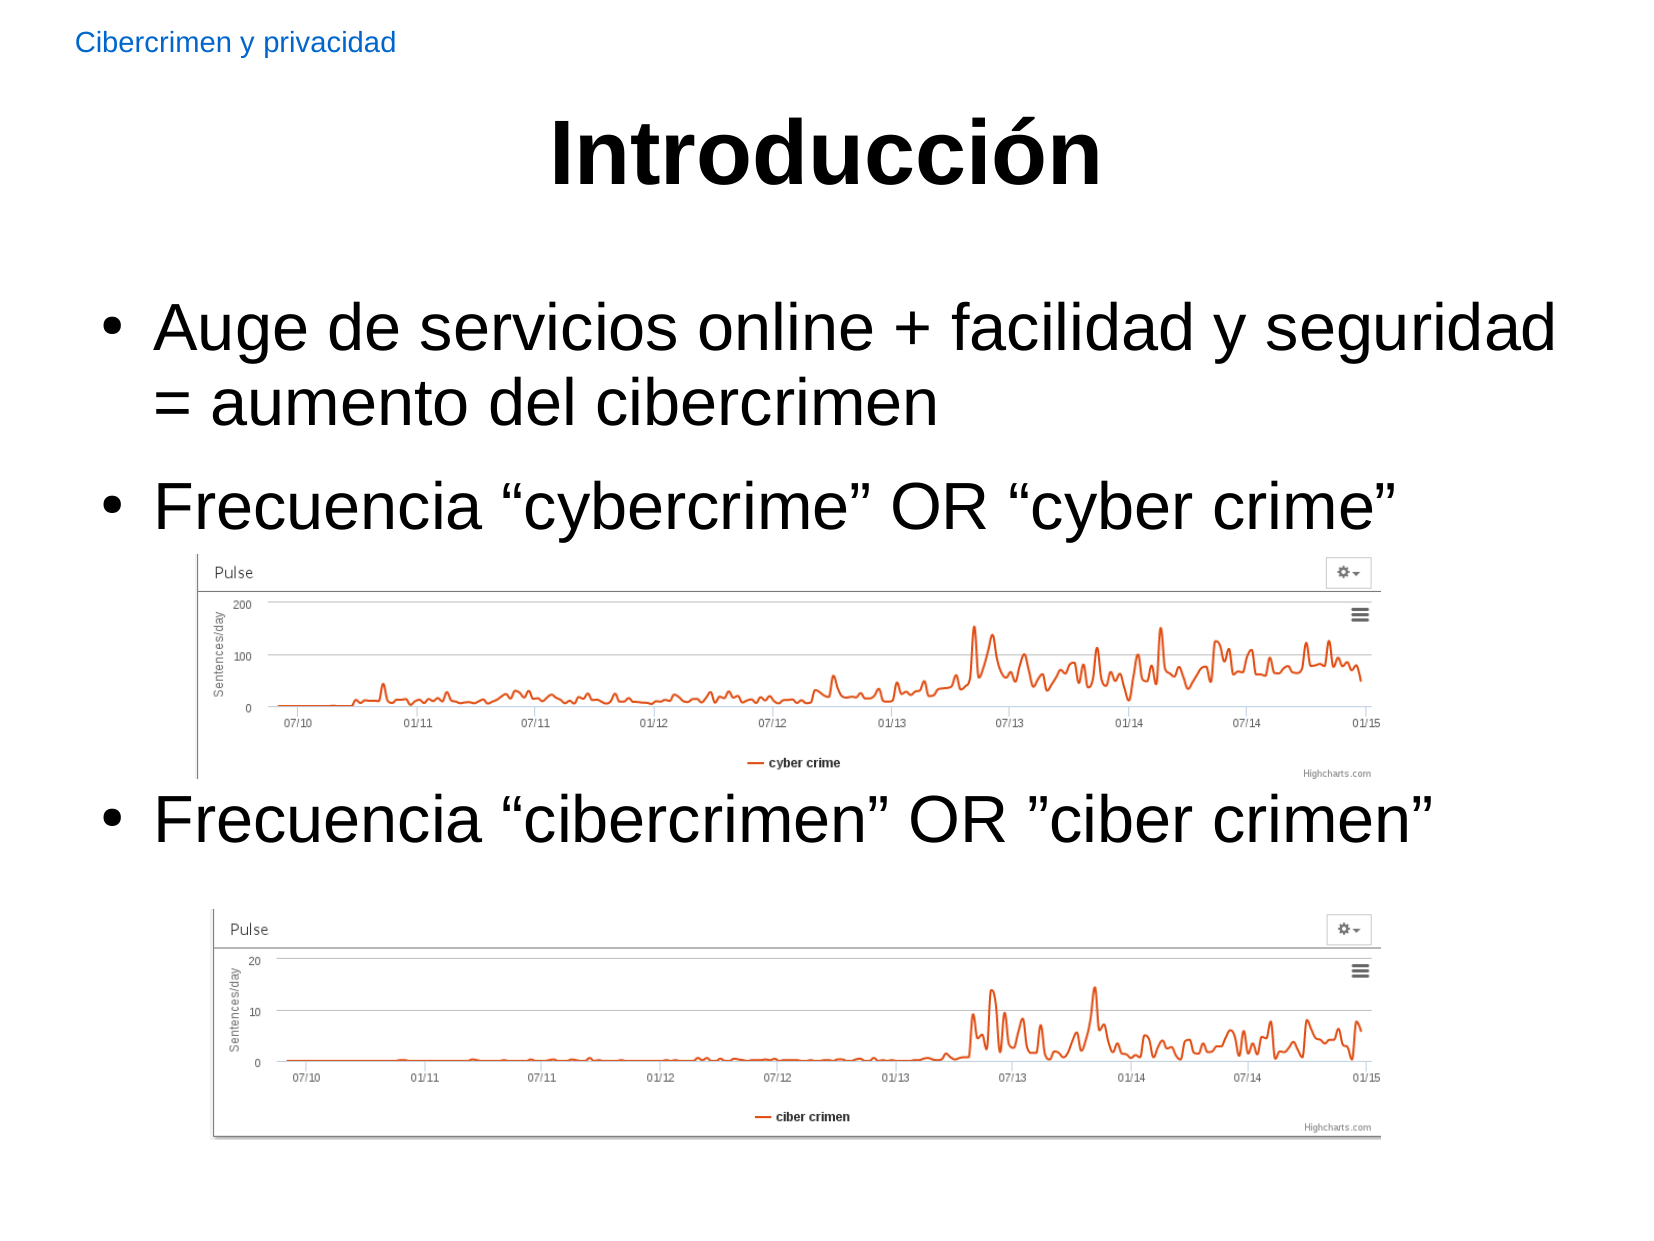

Cibercrimen y privacidad
# Introducción
Auge de servicios online + facilidad y seguridad = aumento del cibercrimen
Frecuencia “cybercrime” OR “cyber crime”
Frecuencia “cibercrimen” OR ”ciber crimen”